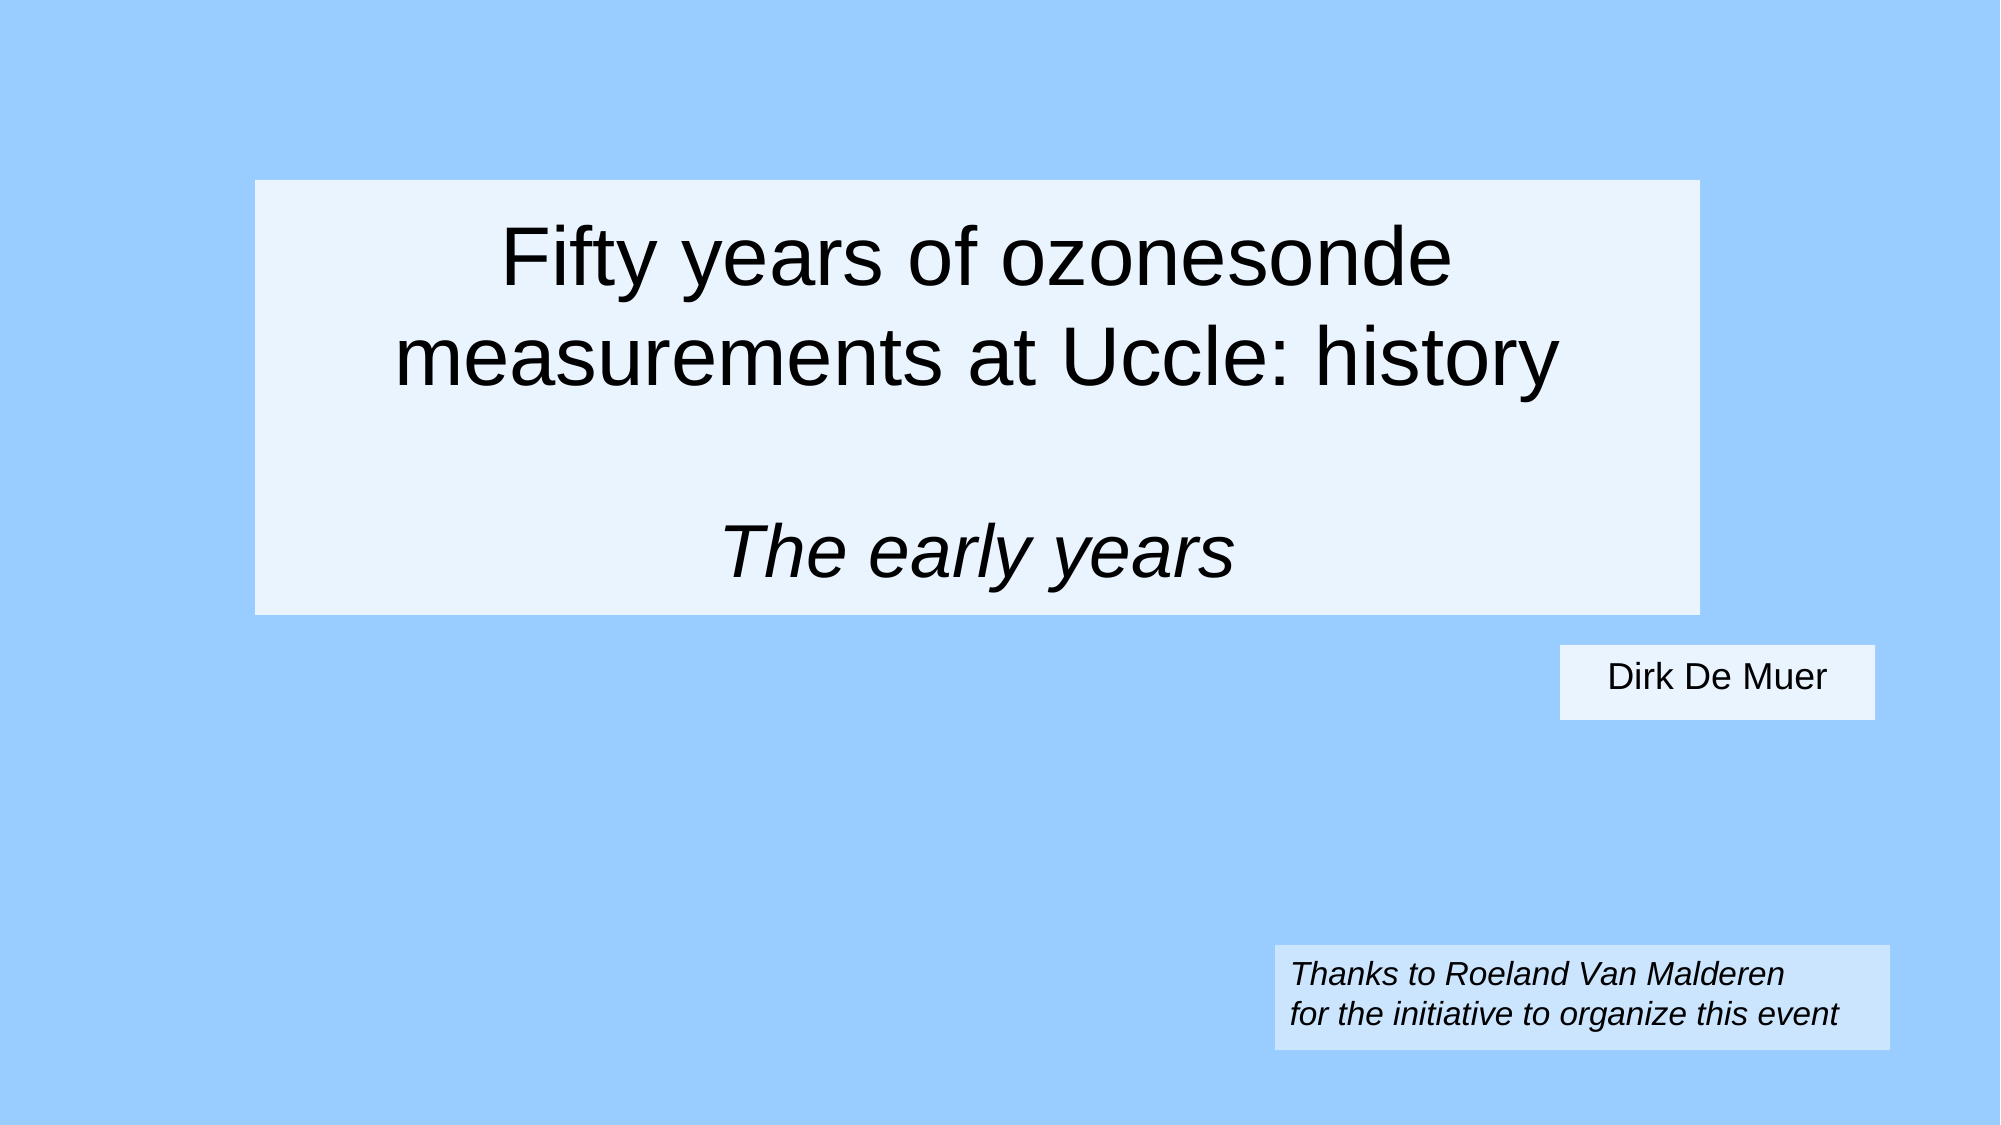

# Fifty years of ozonesonde measurements at Uccle: history The early years
Dirk De Muer
Thanks to Roeland Van Malderen
for the initiative to organize this event